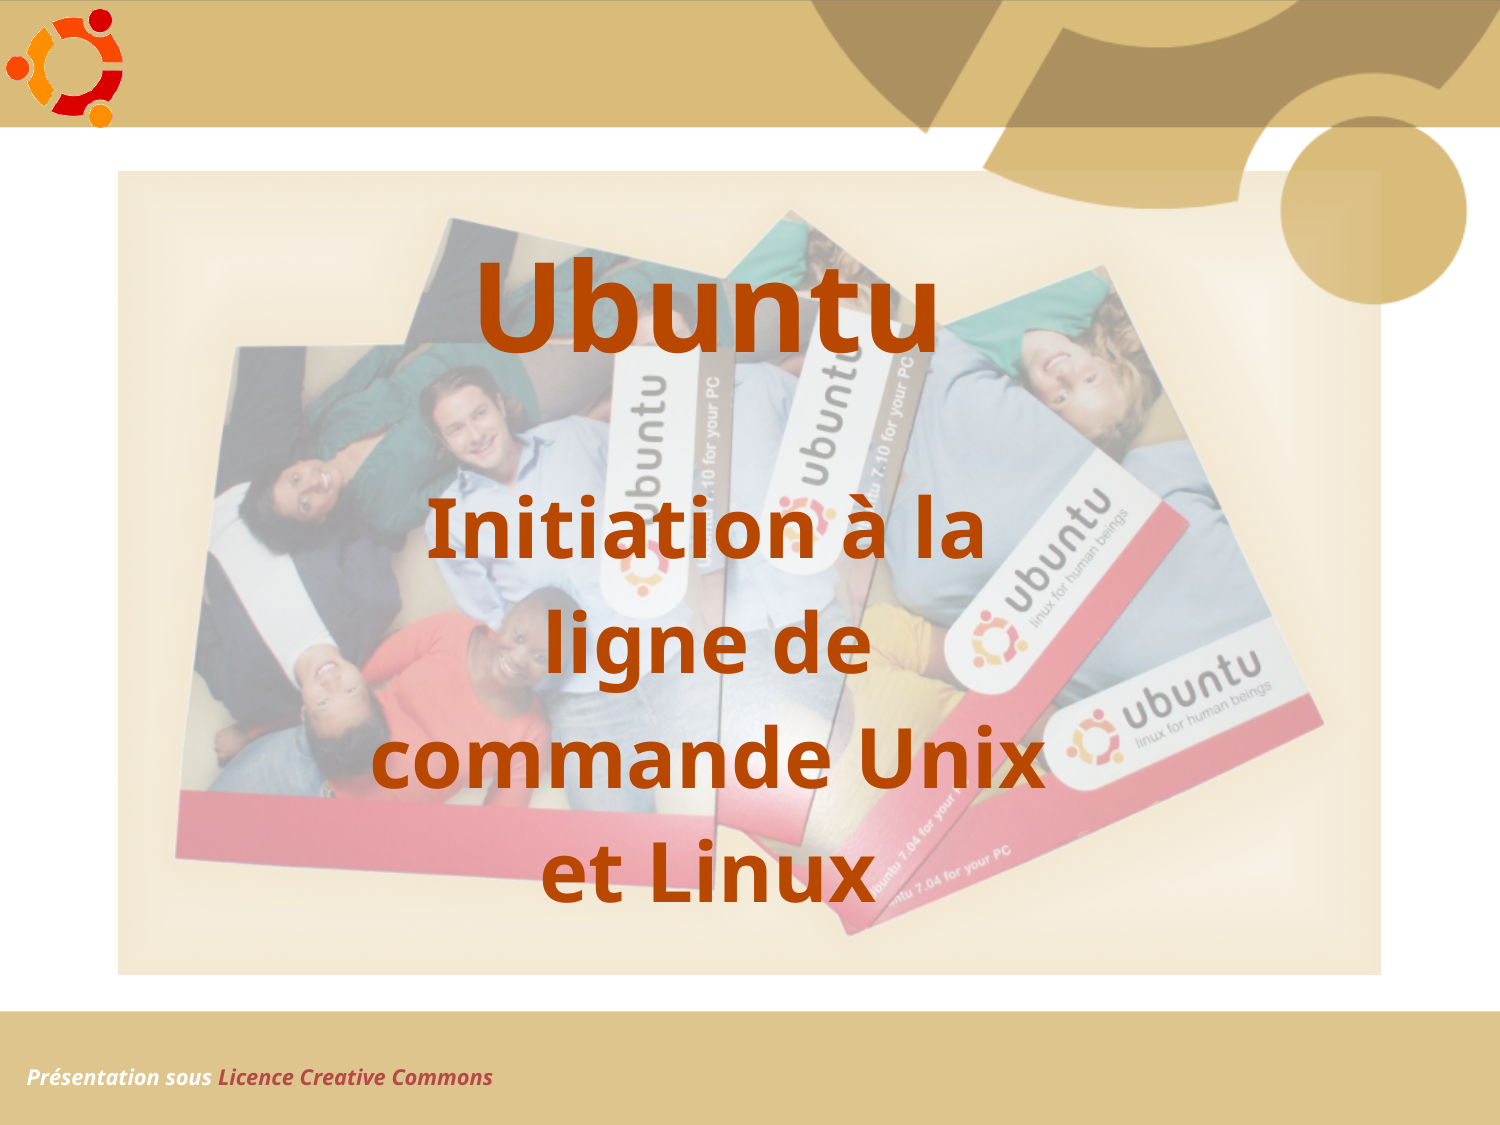

# Ubuntu Initiation à la ligne de commande Unix et Linux